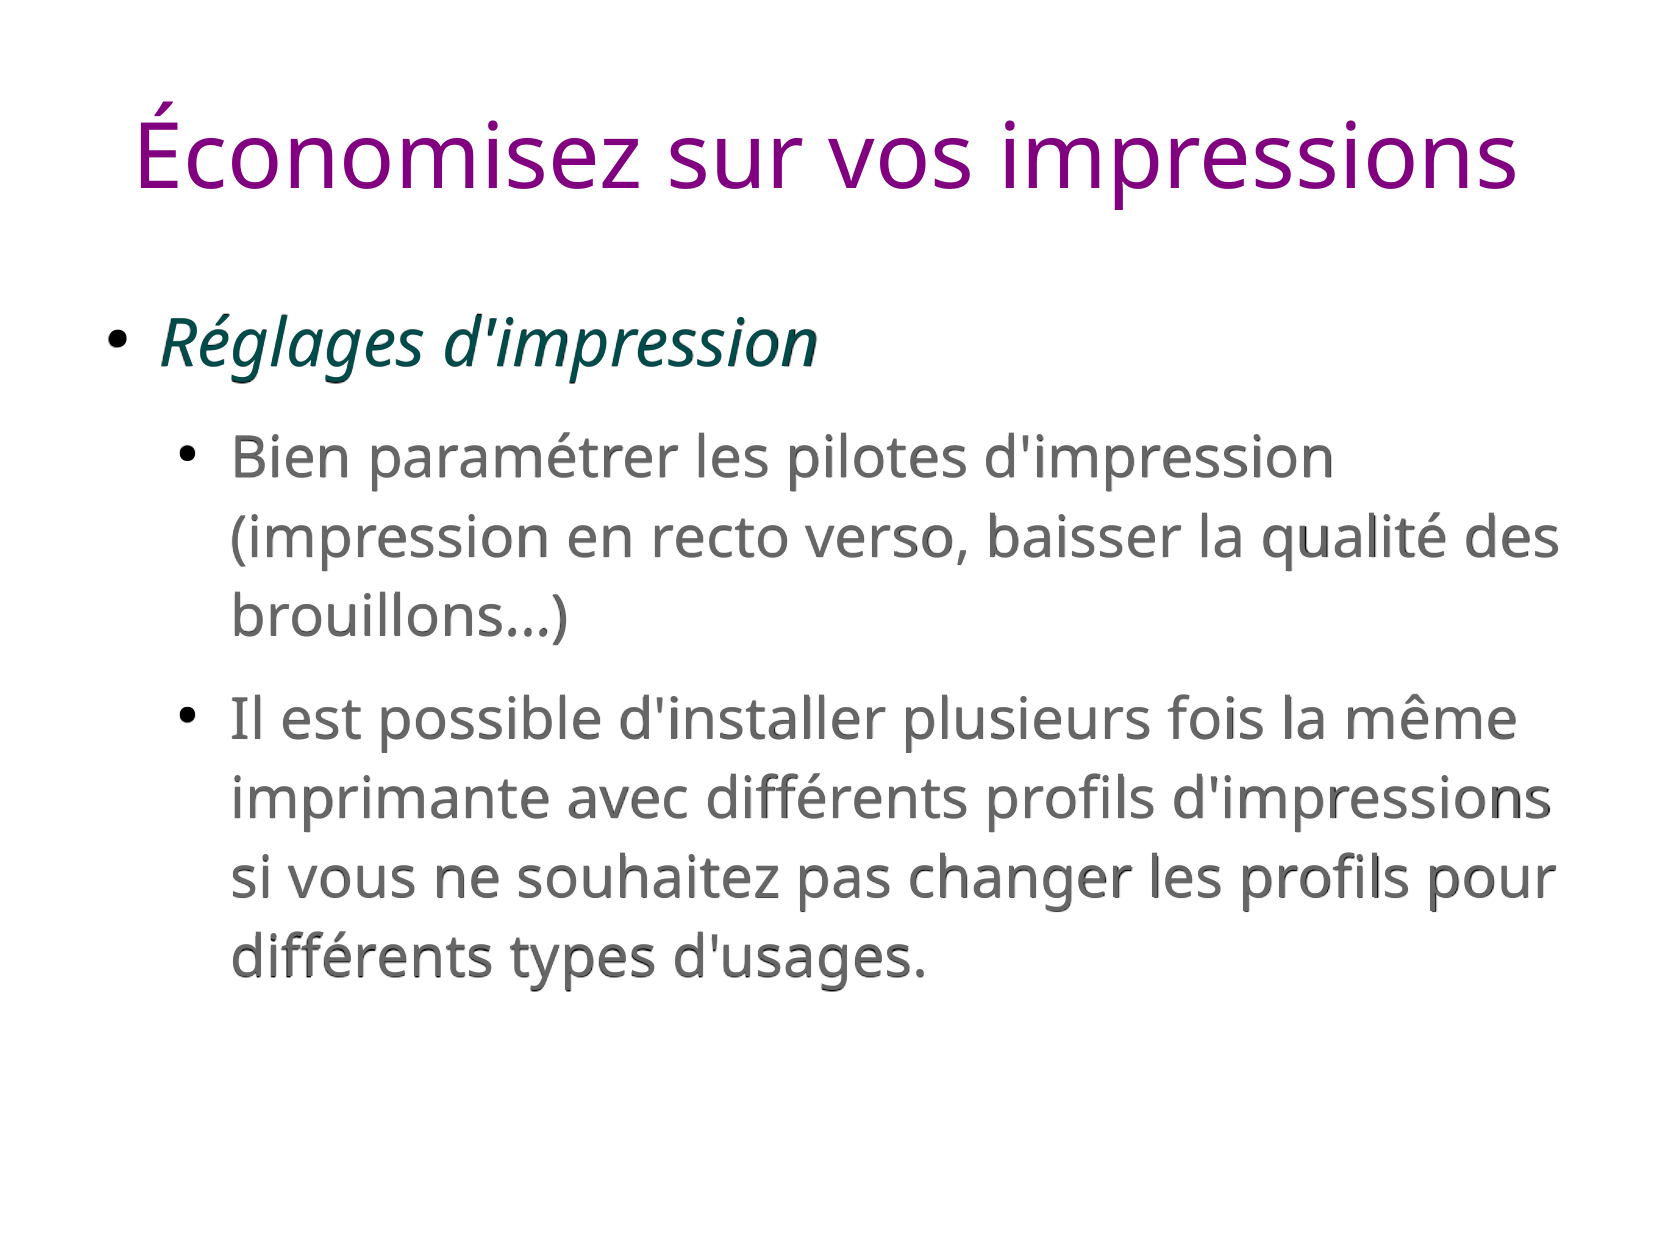

# Économisez sur vos impressions
Réglages d'impression
Bien paramétrer les pilotes d'impression (impression en recto verso, baisser la qualité des brouillons...)
Il est possible d'installer plusieurs fois la même imprimante avec différents profils d'impressions si vous ne souhaitez pas changer les profils pour différents types d'usages.